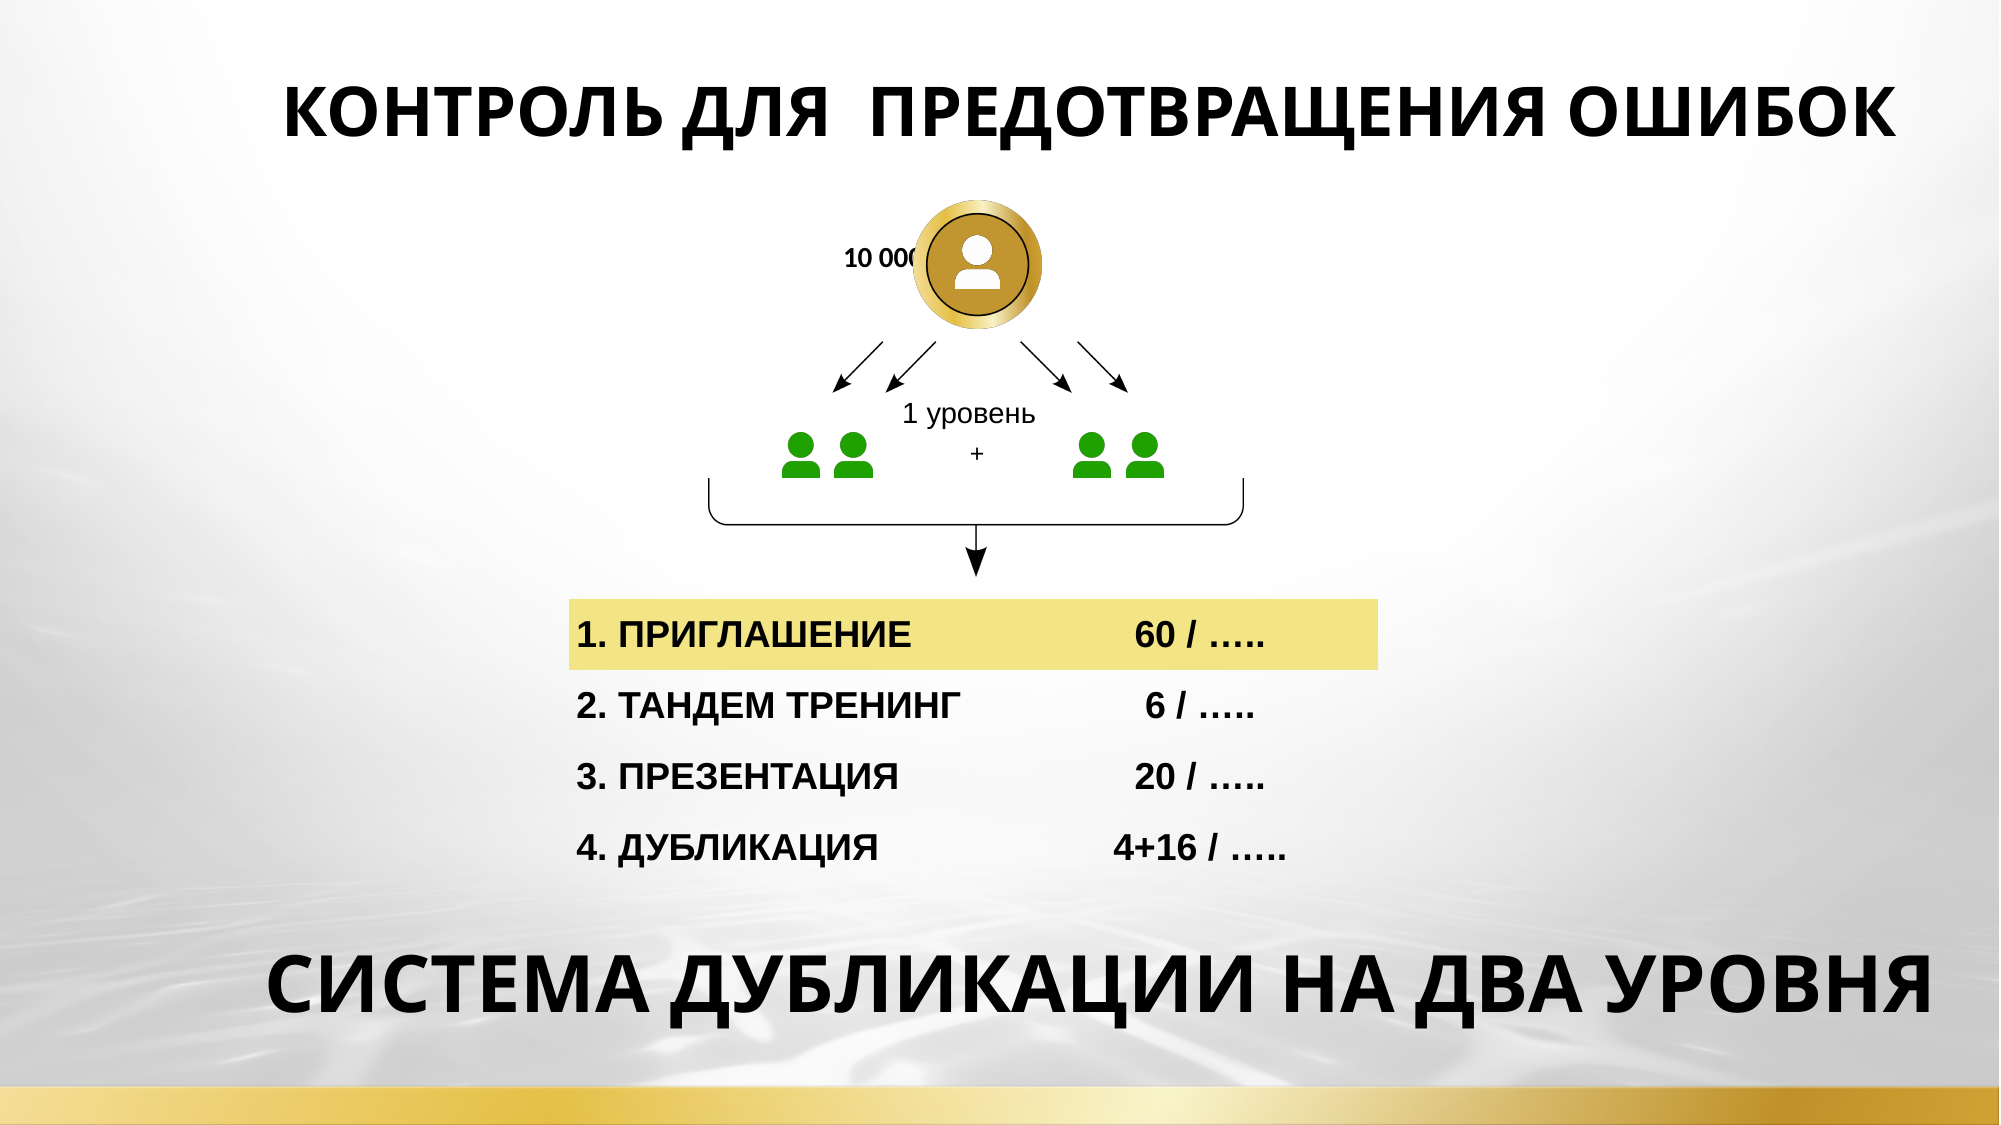

КОНТРОЛЬ ДЛЯ ПРЕДОТВРАЩЕНИЯ ОШИБОК
1 уровень
+
10 000 €
| 1. ПРИГЛАШЕНИЕ | 60 / ….. |
| --- | --- |
| 2. ТАНДЕМ ТРЕНИНГ | 6 / ….. |
| 3. ПРЕЗЕНТАЦИЯ | 20 / ….. |
| 4. ДУБЛИКАЦИЯ | 4+16 / ….. |
СИСТЕМА ДУБЛИКАЦИИ НА ДВА УРОВНЯ